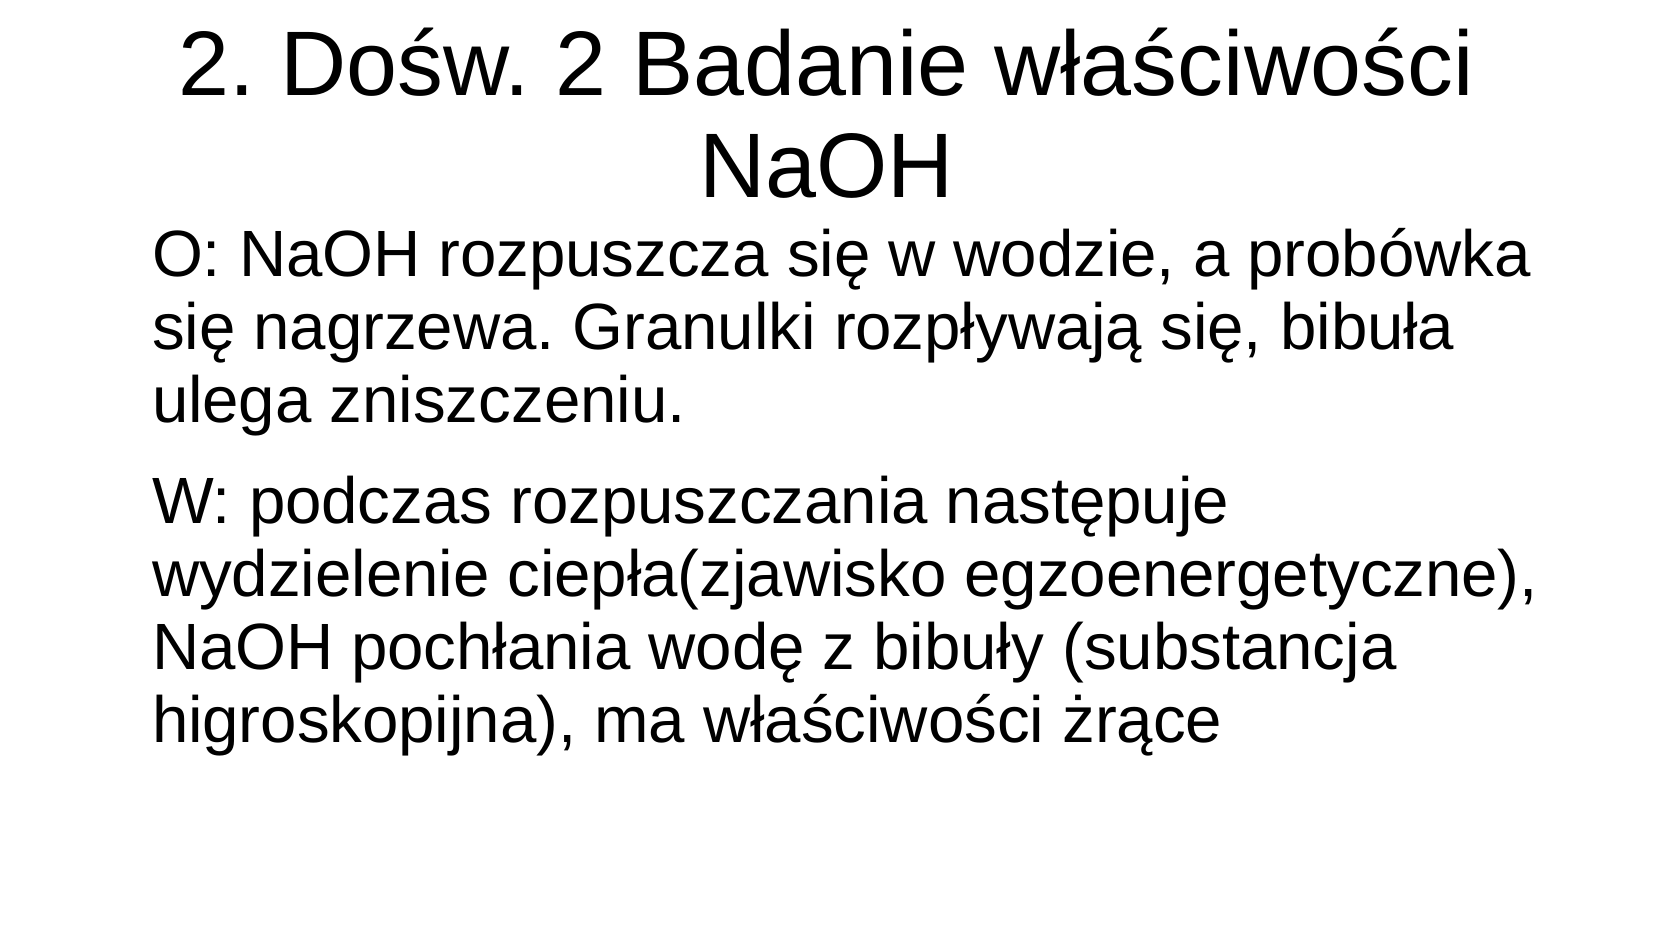

# 2. Dośw. 2 Badanie właściwości NaOH
O: NaOH rozpuszcza się w wodzie, a probówka się nagrzewa. Granulki rozpływają się, bibuła ulega zniszczeniu.
W: podczas rozpuszczania następuje wydzielenie ciepła(zjawisko egzoenergetyczne), NaOH pochłania wodę z bibuły (substancja higroskopijna), ma właściwości żrące